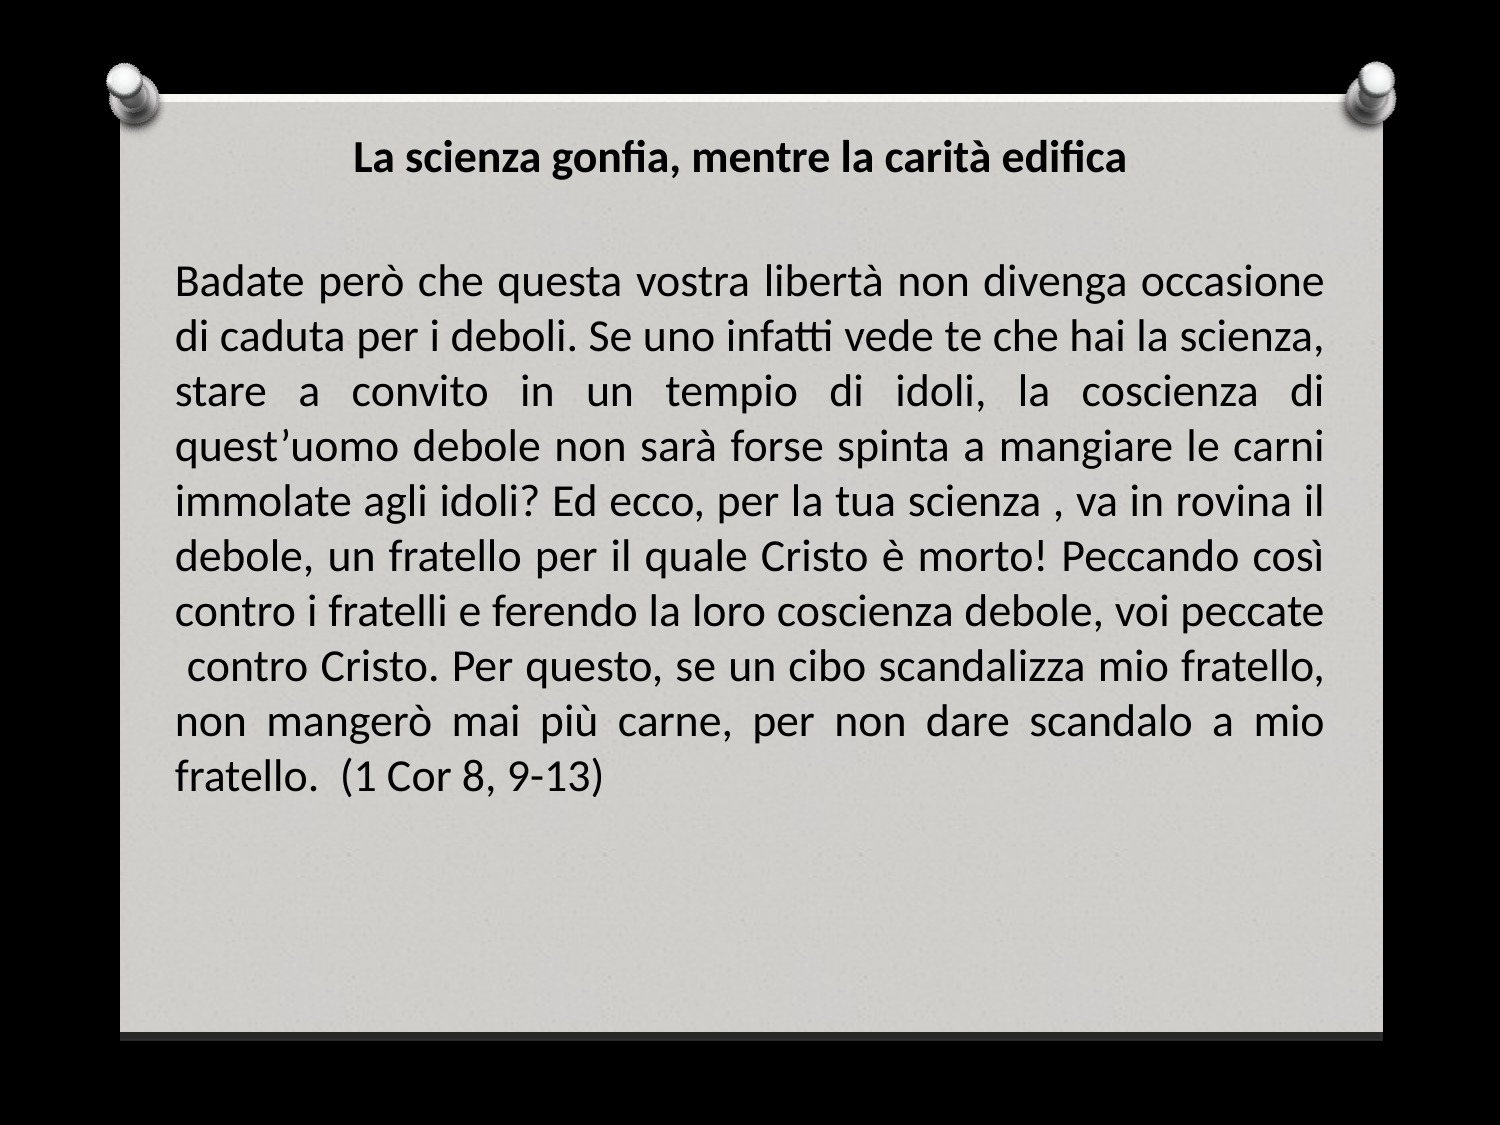

La scienza gonfia, mentre la carità edifica
Badate però che questa vostra libertà non divenga occasione di caduta per i deboli. Se uno infatti vede te che hai la scienza, stare a convito in un tempio di idoli, la coscienza di quest’uomo debole non sarà forse spinta a mangiare le carni immolate agli idoli? Ed ecco, per la tua scienza , va in rovina il debole, un fratello per il quale Cristo è morto! Peccando così contro i fratelli e ferendo la loro coscienza debole, voi peccate contro Cristo. Per questo, se un cibo scandalizza mio fratello, non mangerò mai più carne, per non dare scandalo a mio fratello. (1 Cor 8, 9-13)